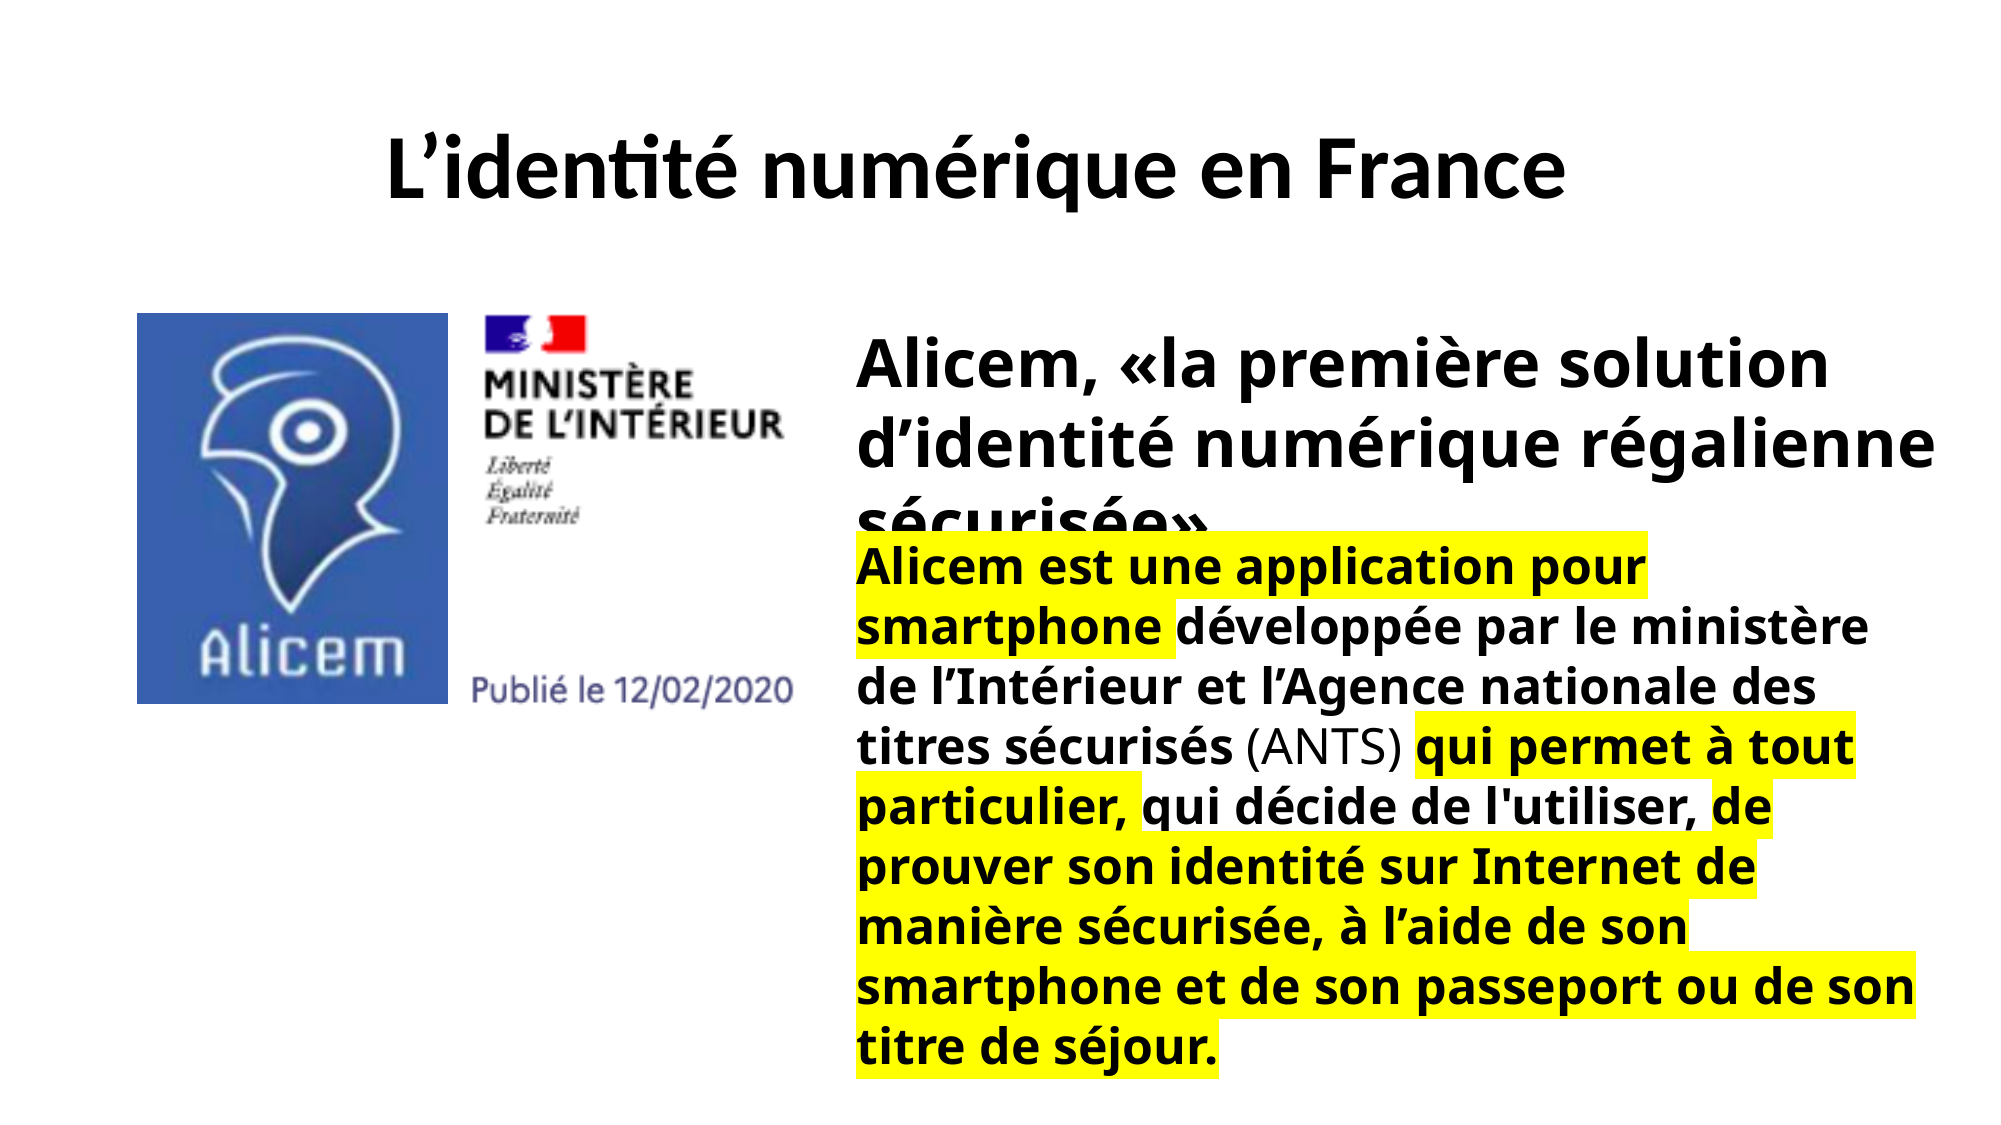

# L’identité numérique en France
Alicem, «la première solution d’identité numérique régalienne sécurisée»
Alicem est une application pour smartphone développée par le ministère de l’Intérieur et l’Agence nationale des titres sécurisés (ANTS) qui permet à tout particulier, qui décide de l'utiliser, de prouver son identité sur Internet de manière sécurisée, à l’aide de son smartphone et de son passeport ou de son titre de séjour.